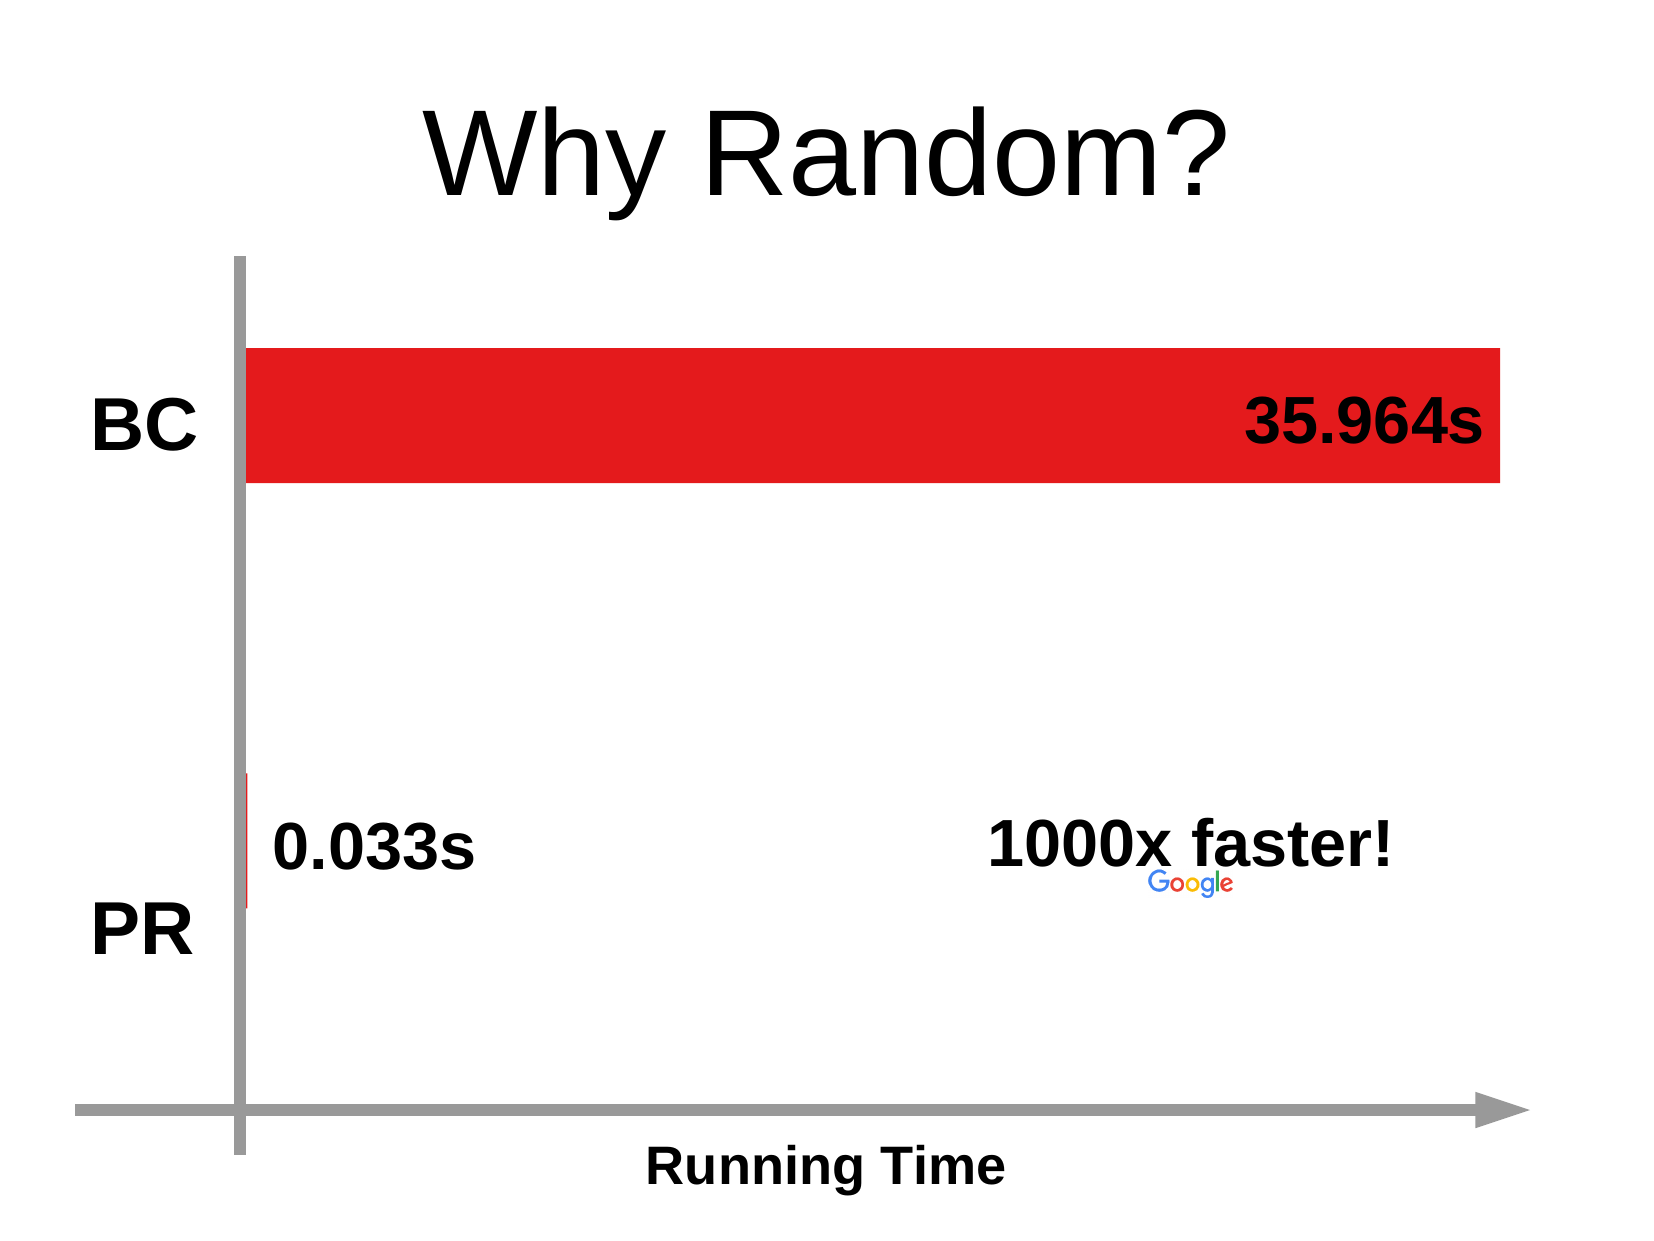

# Why Random?
BC
PR
Running Time
35.964s
1000x faster!
0.033s